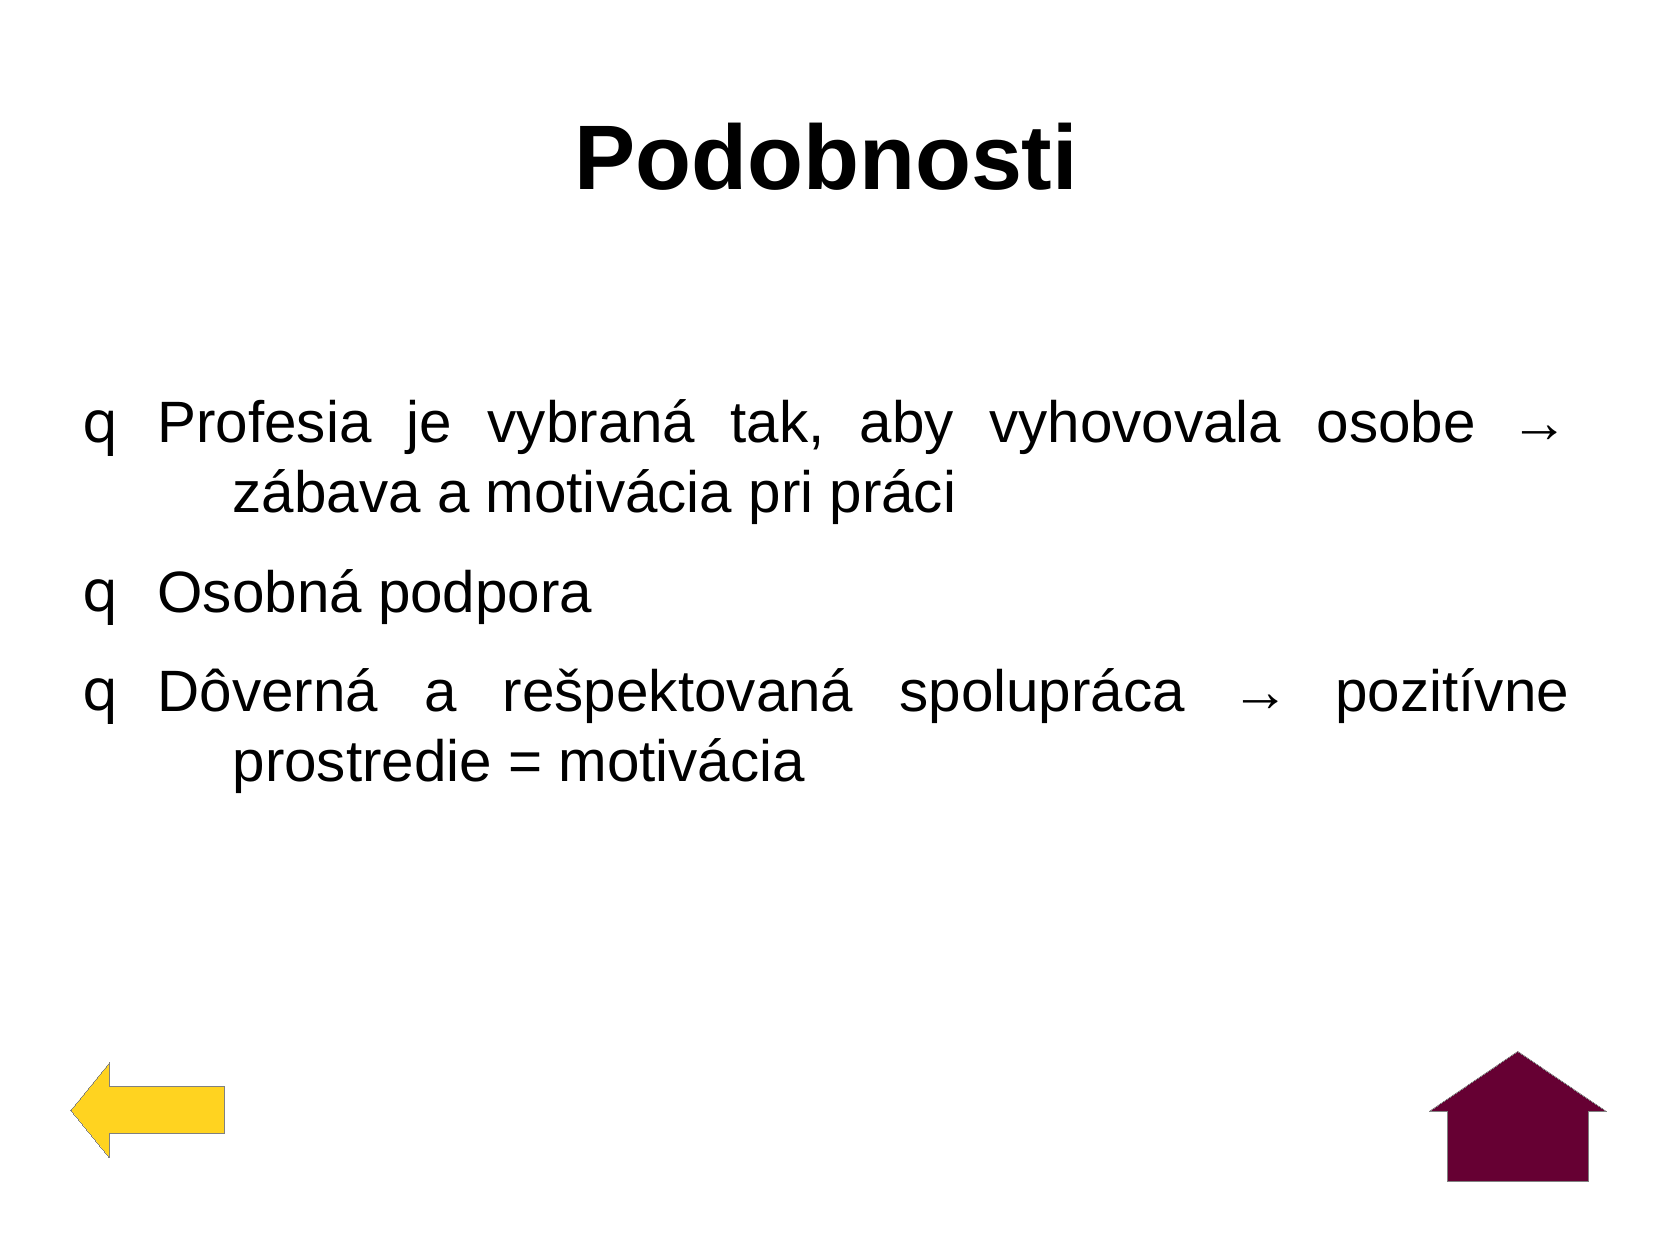

# Podobnosti
Profesia je vybraná tak, aby vyhovovala osobe → zábava a motivácia pri práci
Osobná podpora
Dôverná a rešpektovaná spolupráca → pozitívne prostredie = motivácia